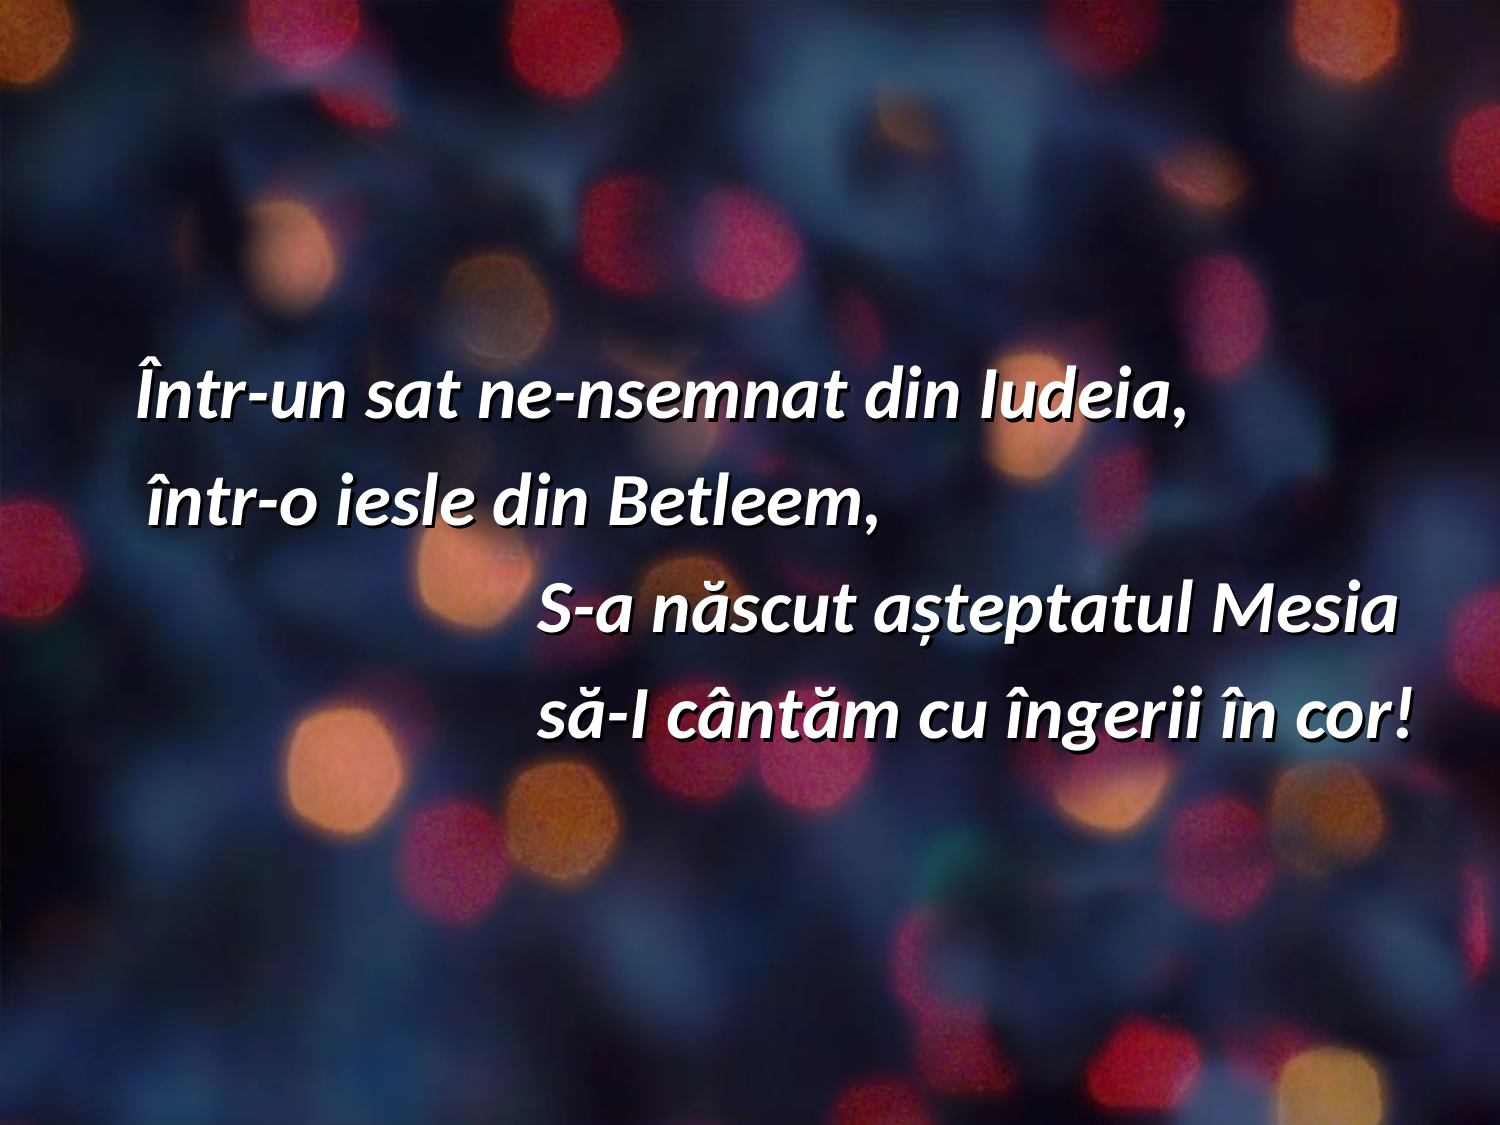

Într-un sat ne-nsemnat din Iudeia,
 într-o iesle din Betleem,
 S-a născut aşteptatul Mesia
 să-I cântăm cu îngerii în cor!